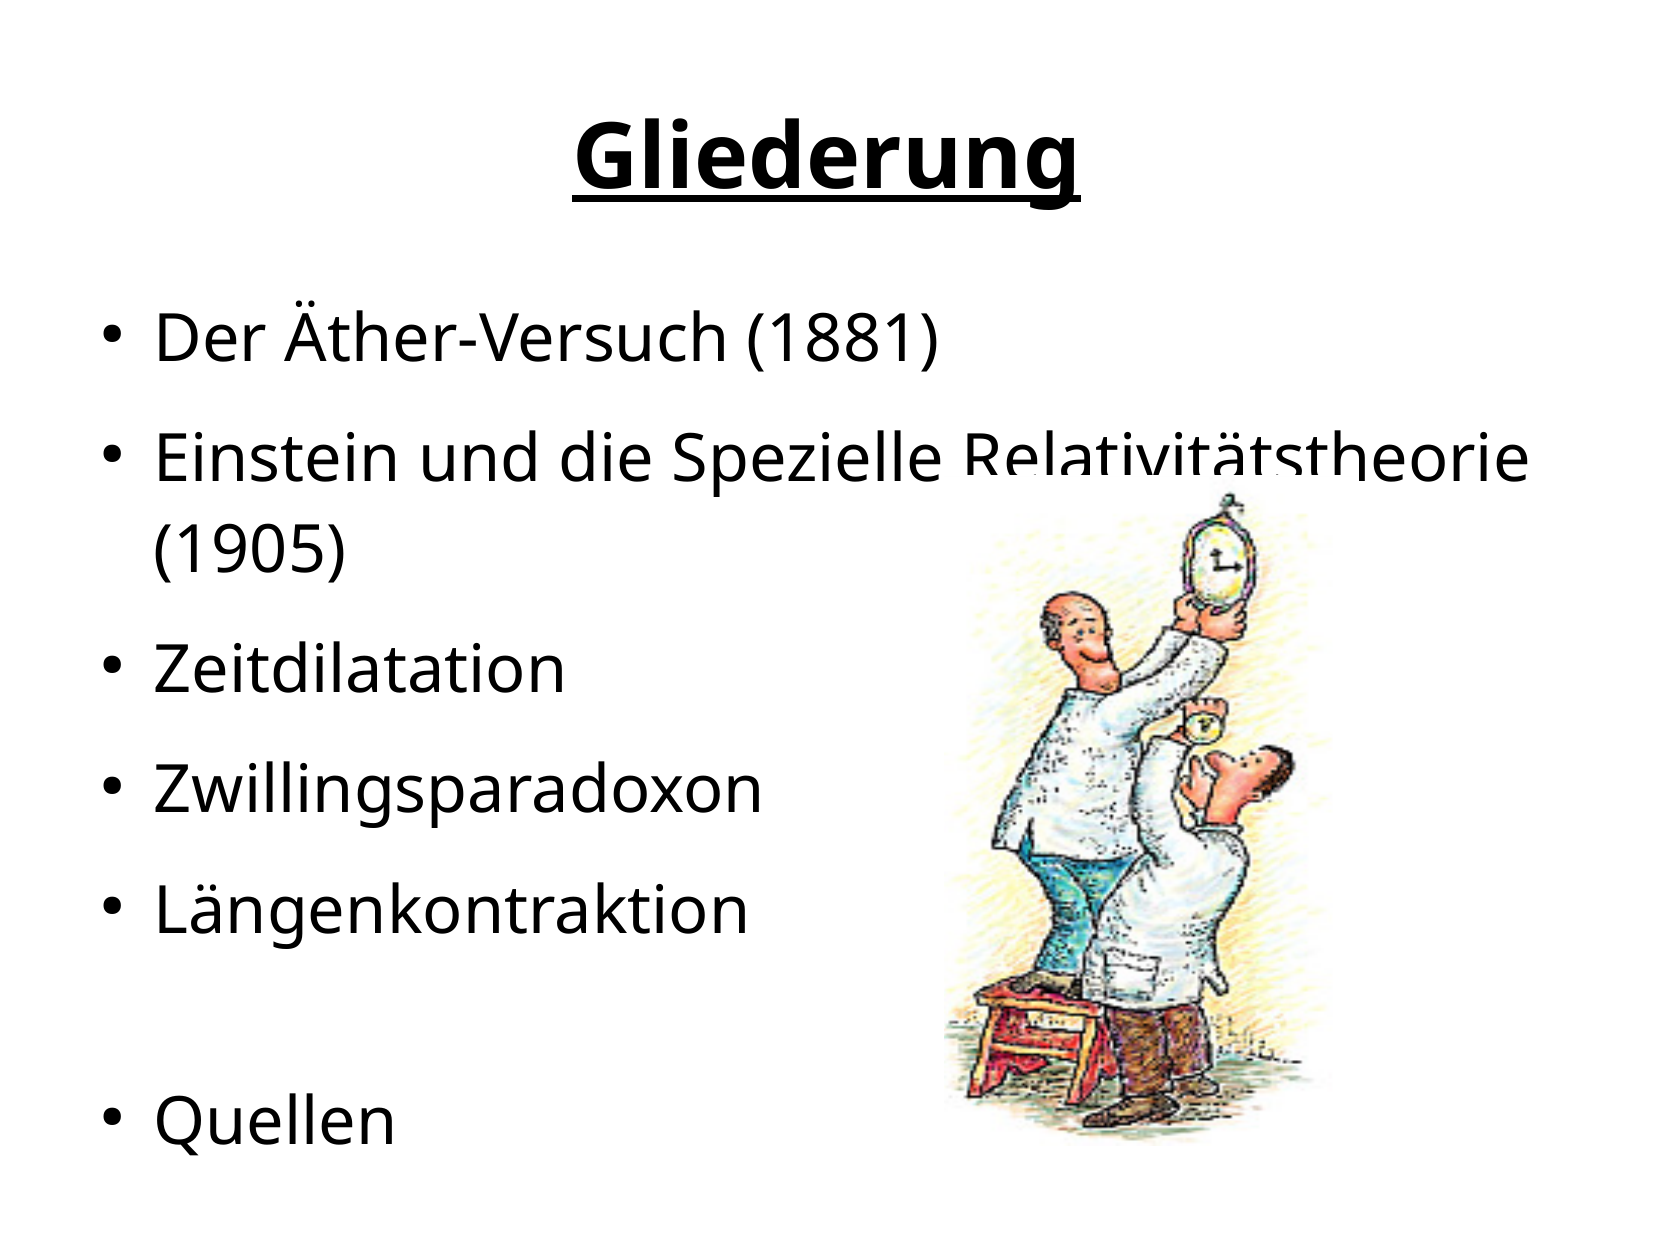

# Gliederung
Der Äther-Versuch (1881)
Einstein und die Spezielle Relativitätstheorie (1905)
Zeitdilatation
Zwillingsparadoxon
Längenkontraktion
Quellen